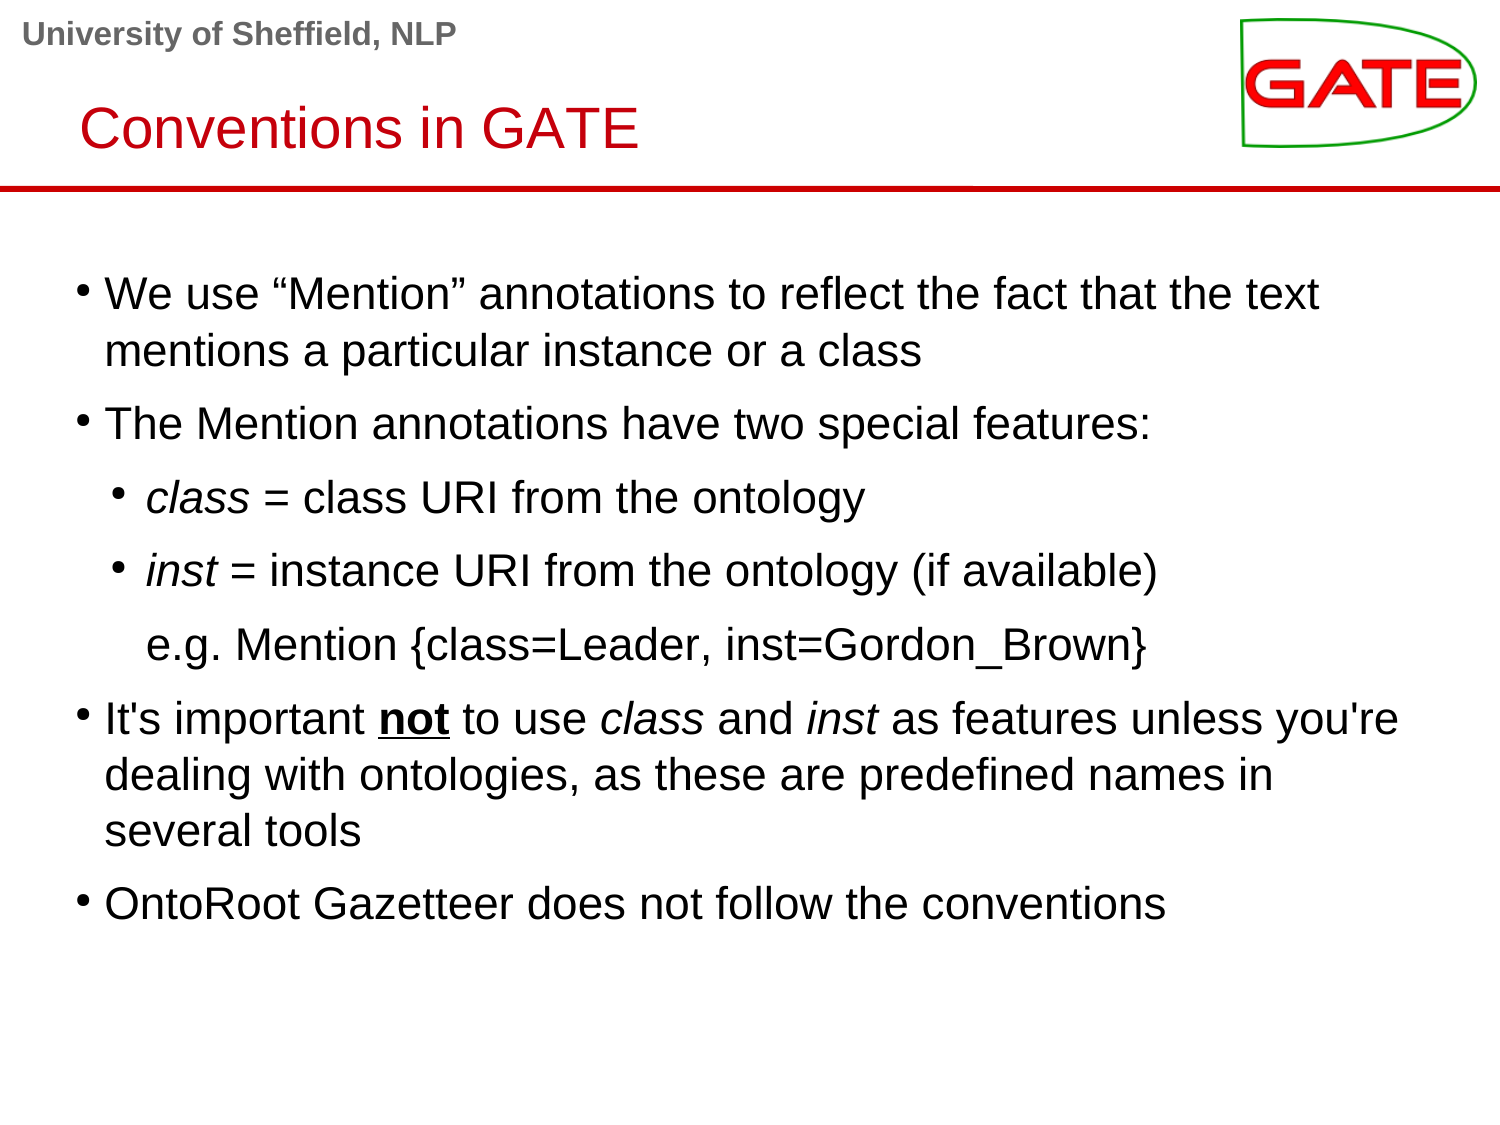

# Conventions in GATE
We use “Mention” annotations to reflect the fact that the text mentions a particular instance or a class
The Mention annotations have two special features:
class = class URI from the ontology
inst = instance URI from the ontology (if available)
e.g. Mention {class=Leader, inst=Gordon_Brown}
It's important not to use class and inst as features unless you're dealing with ontologies, as these are predefined names in several tools
OntoRoot Gazetteer does not follow the conventions